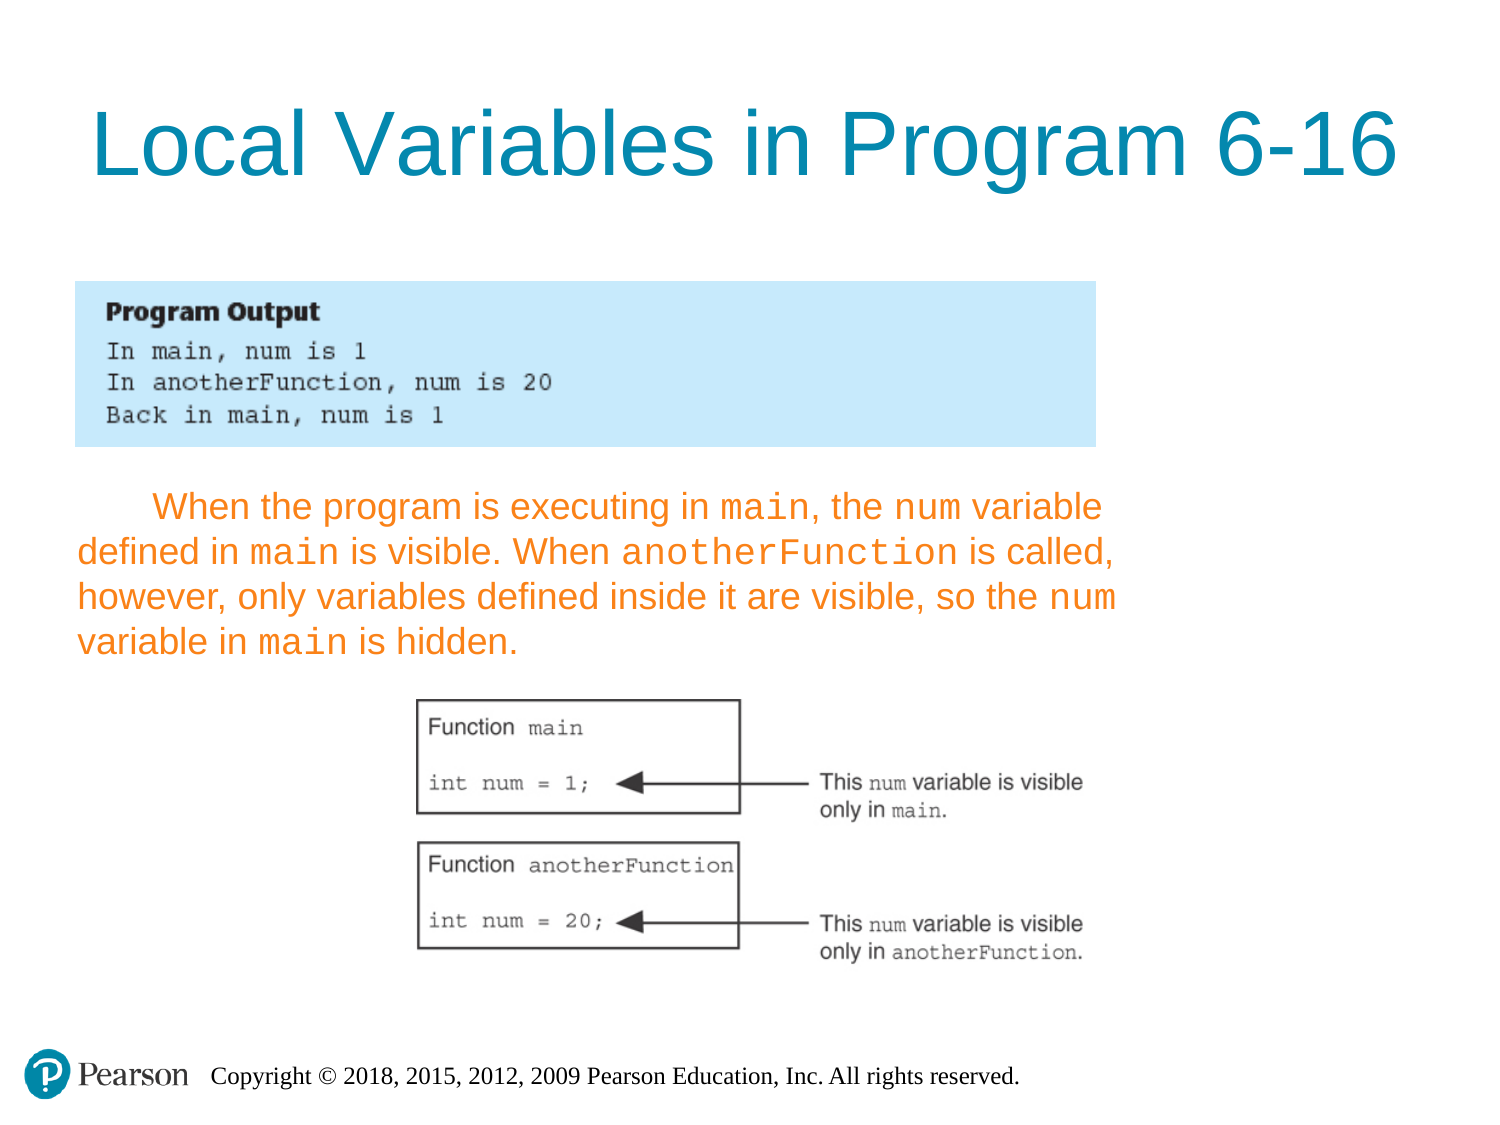

# Local Variables in Program 6-16
	When the program is executing in main, the num variable defined in main is visible. When anotherFunction is called, however, only variables defined inside it are visible, so the num variable in main is hidden.